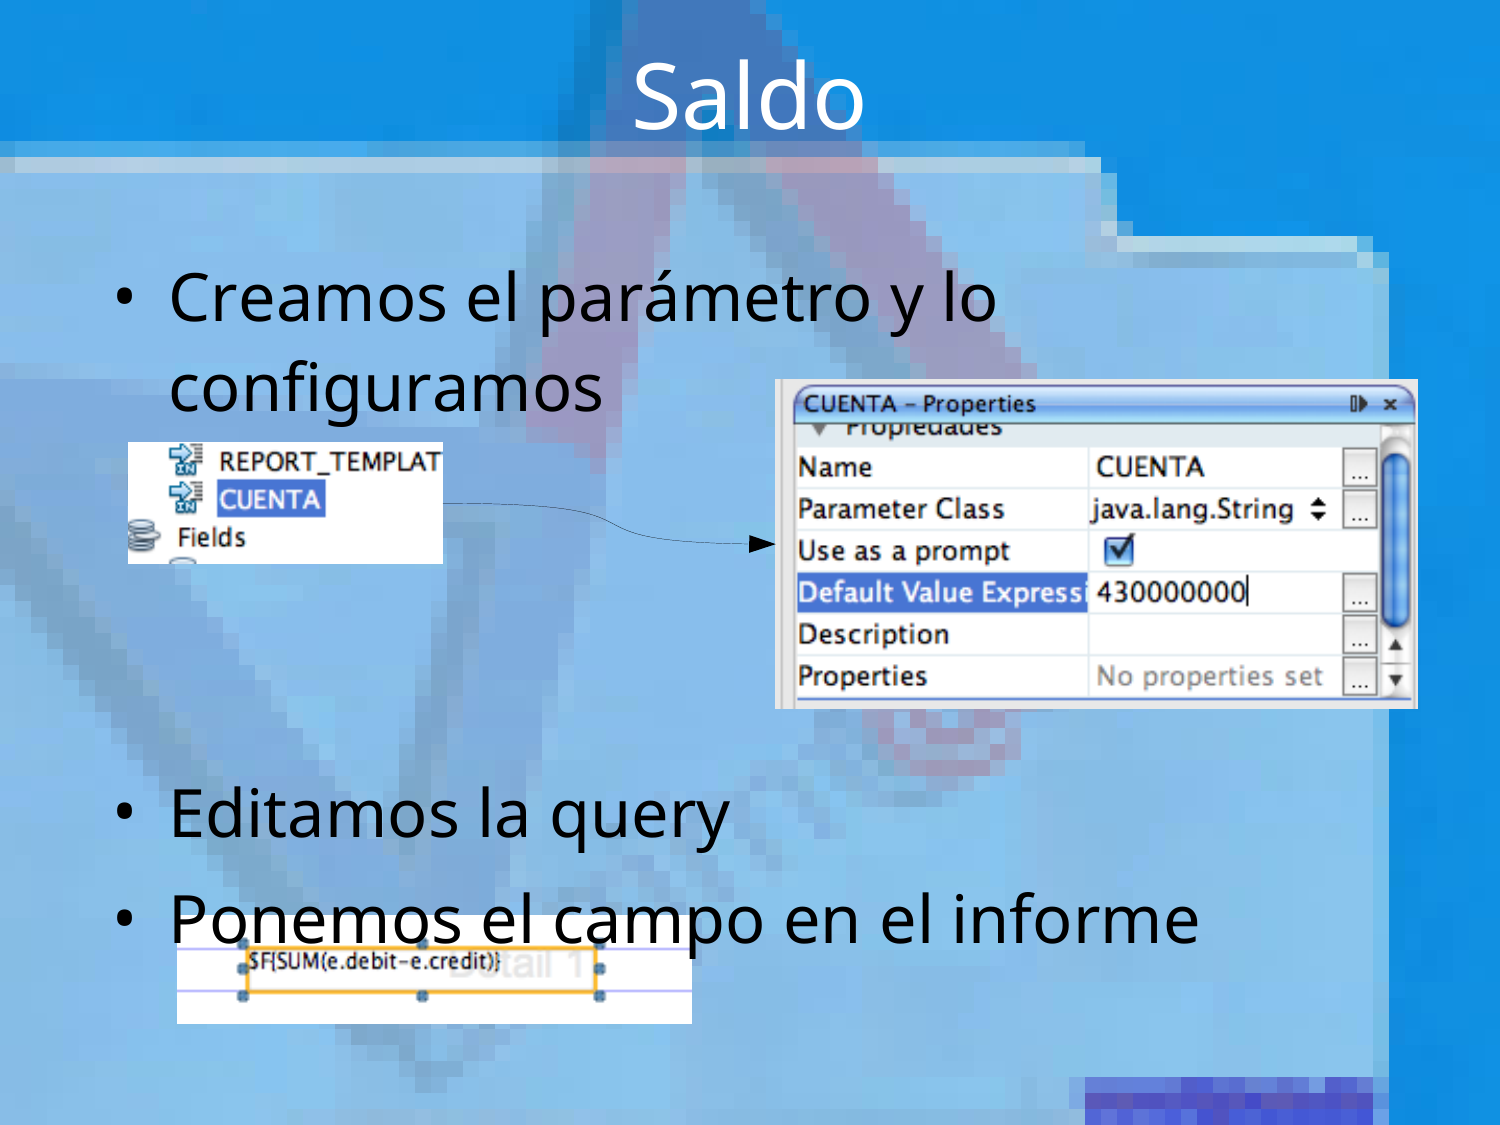

# Saldo
Creamos el parámetro y lo configuramos
Editamos la query
Ponemos el campo en el informe